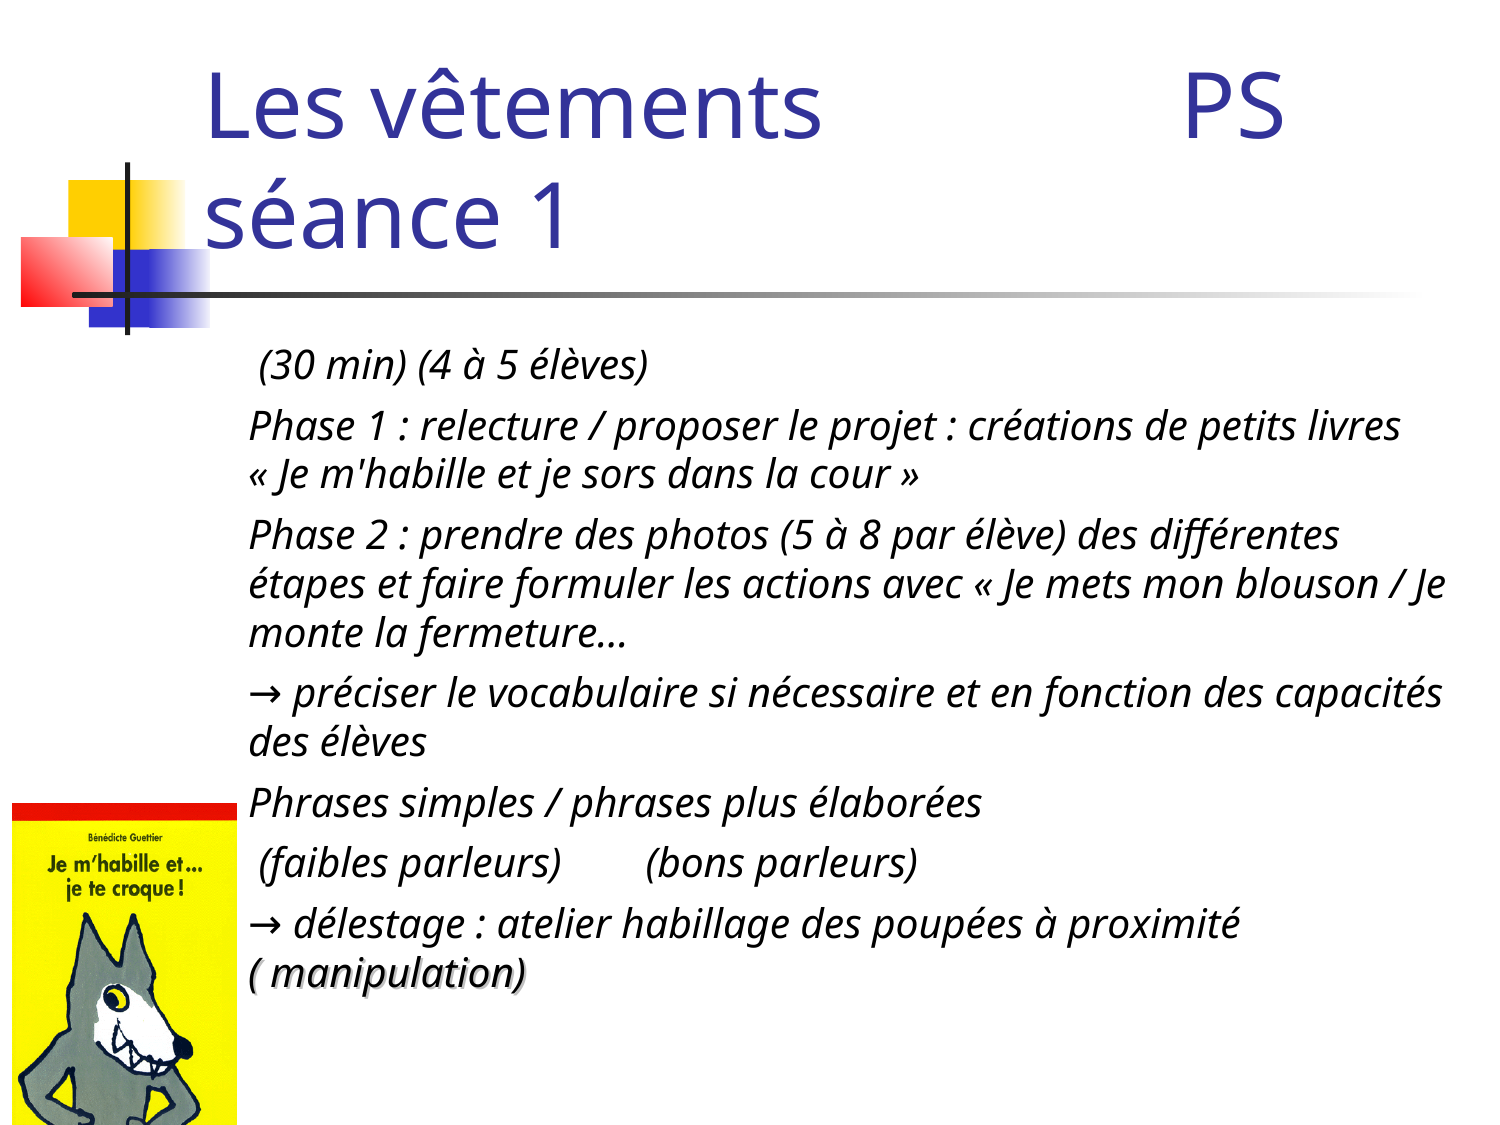

# Les vêtements PS séance 1
 (30 min) (4 à 5 élèves)
Phase 1 : relecture / proposer le projet : créations de petits livres « Je m'habille et je sors dans la cour »
Phase 2 : prendre des photos (5 à 8 par élève) des différentes étapes et faire formuler les actions avec « Je mets mon blouson / Je monte la fermeture...
→ préciser le vocabulaire si nécessaire et en fonction des capacités des élèves
Phrases simples / phrases plus élaborées
 (faibles parleurs) (bons parleurs)
→ délestage : atelier habillage des poupées à proximité ( manipulation)